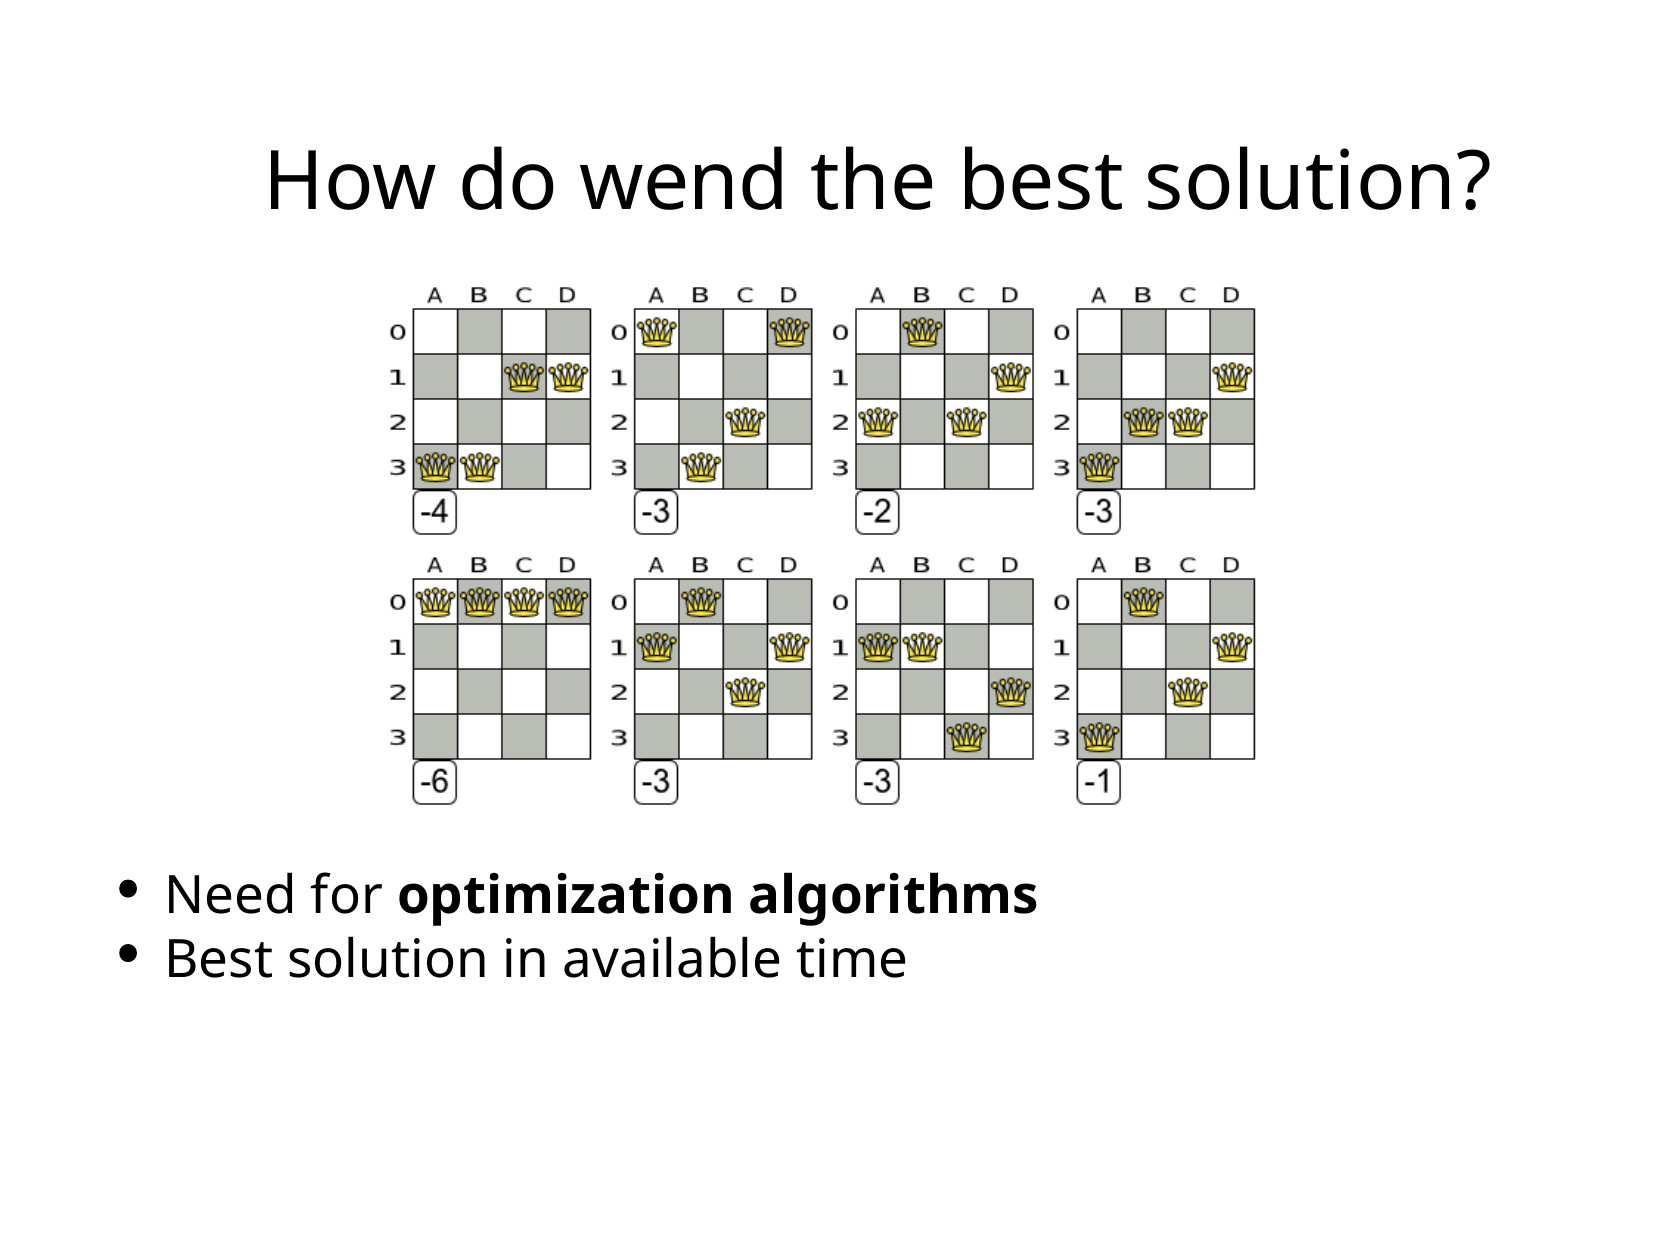

How do we
nd the best solution?
Need for optimization algorithms
Best solution in available time